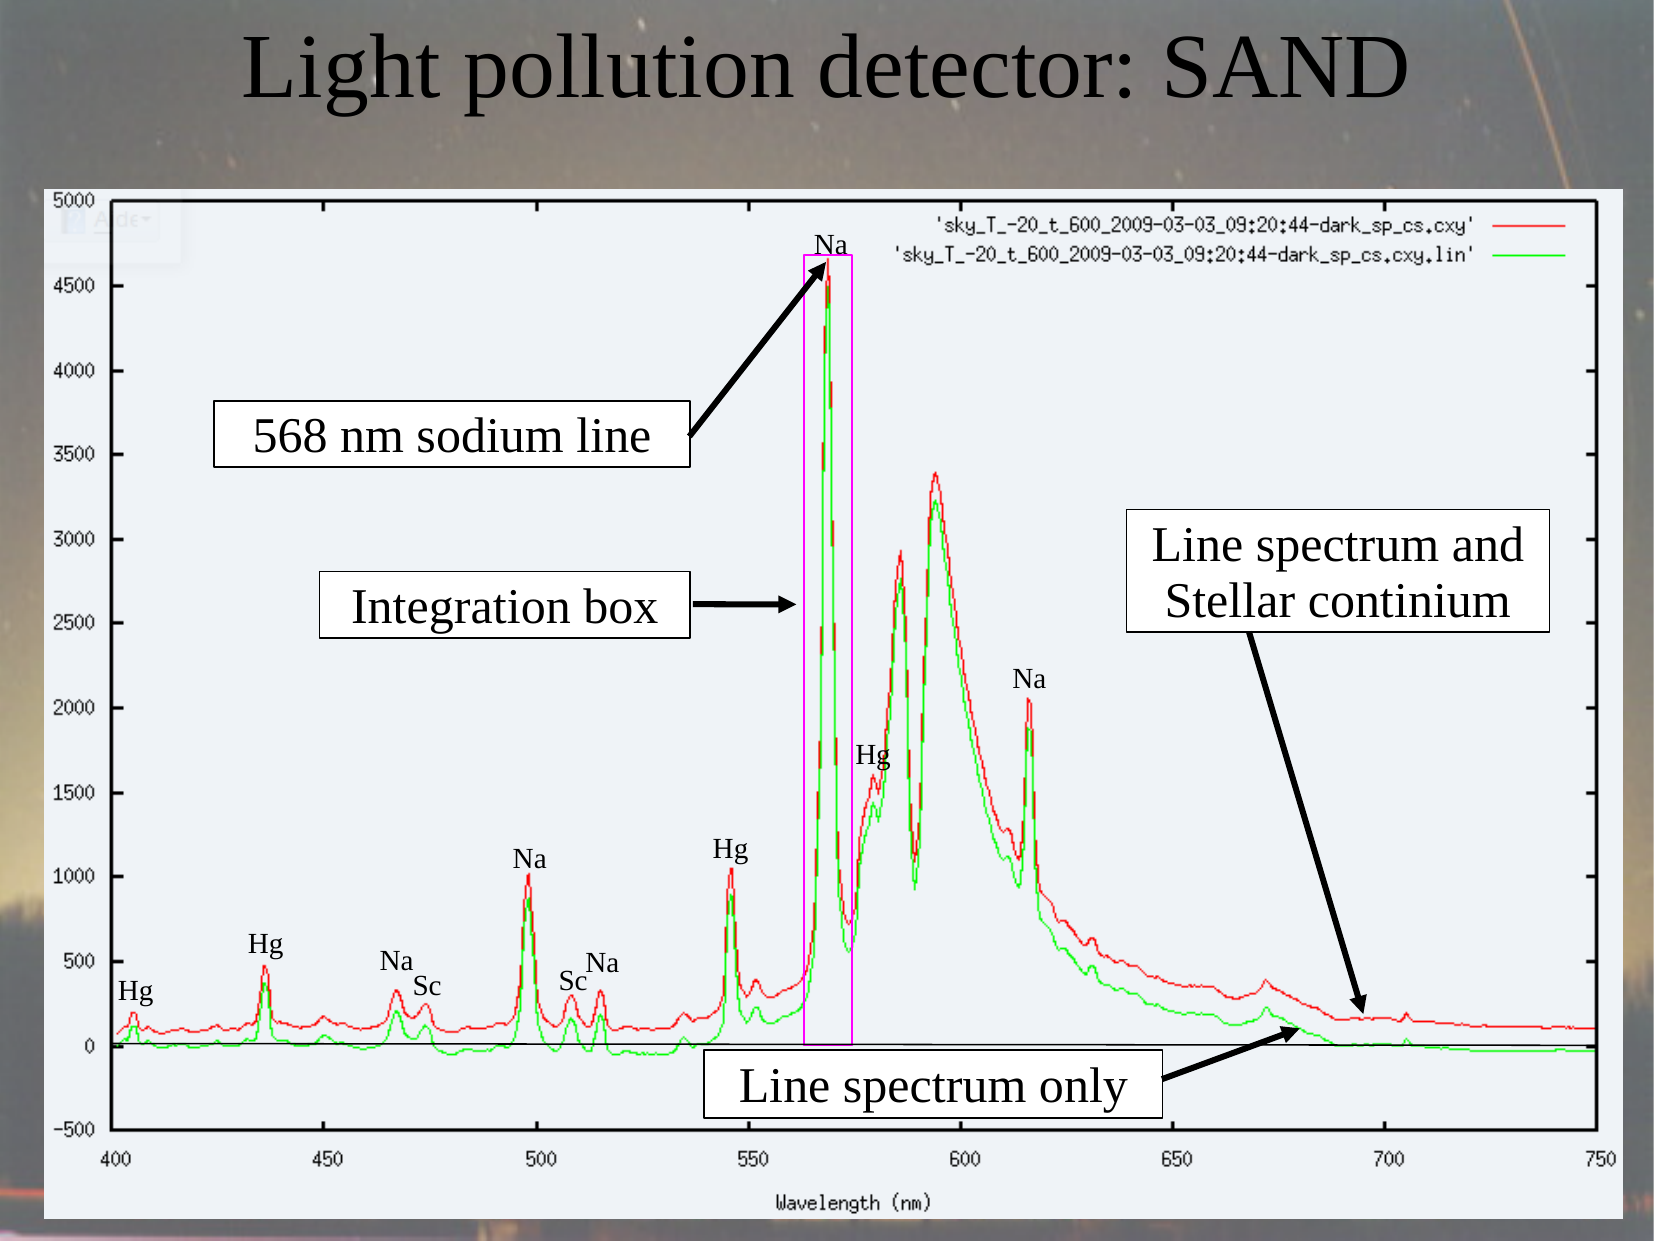

# Light pollution detector: SAND
Na
568 nm sodium line
Line spectrum and
Stellar continium
Integration box
Na
Hg
Hg
Na
Hg
Na
Na
Sc
Sc
Hg
Line spectrum only